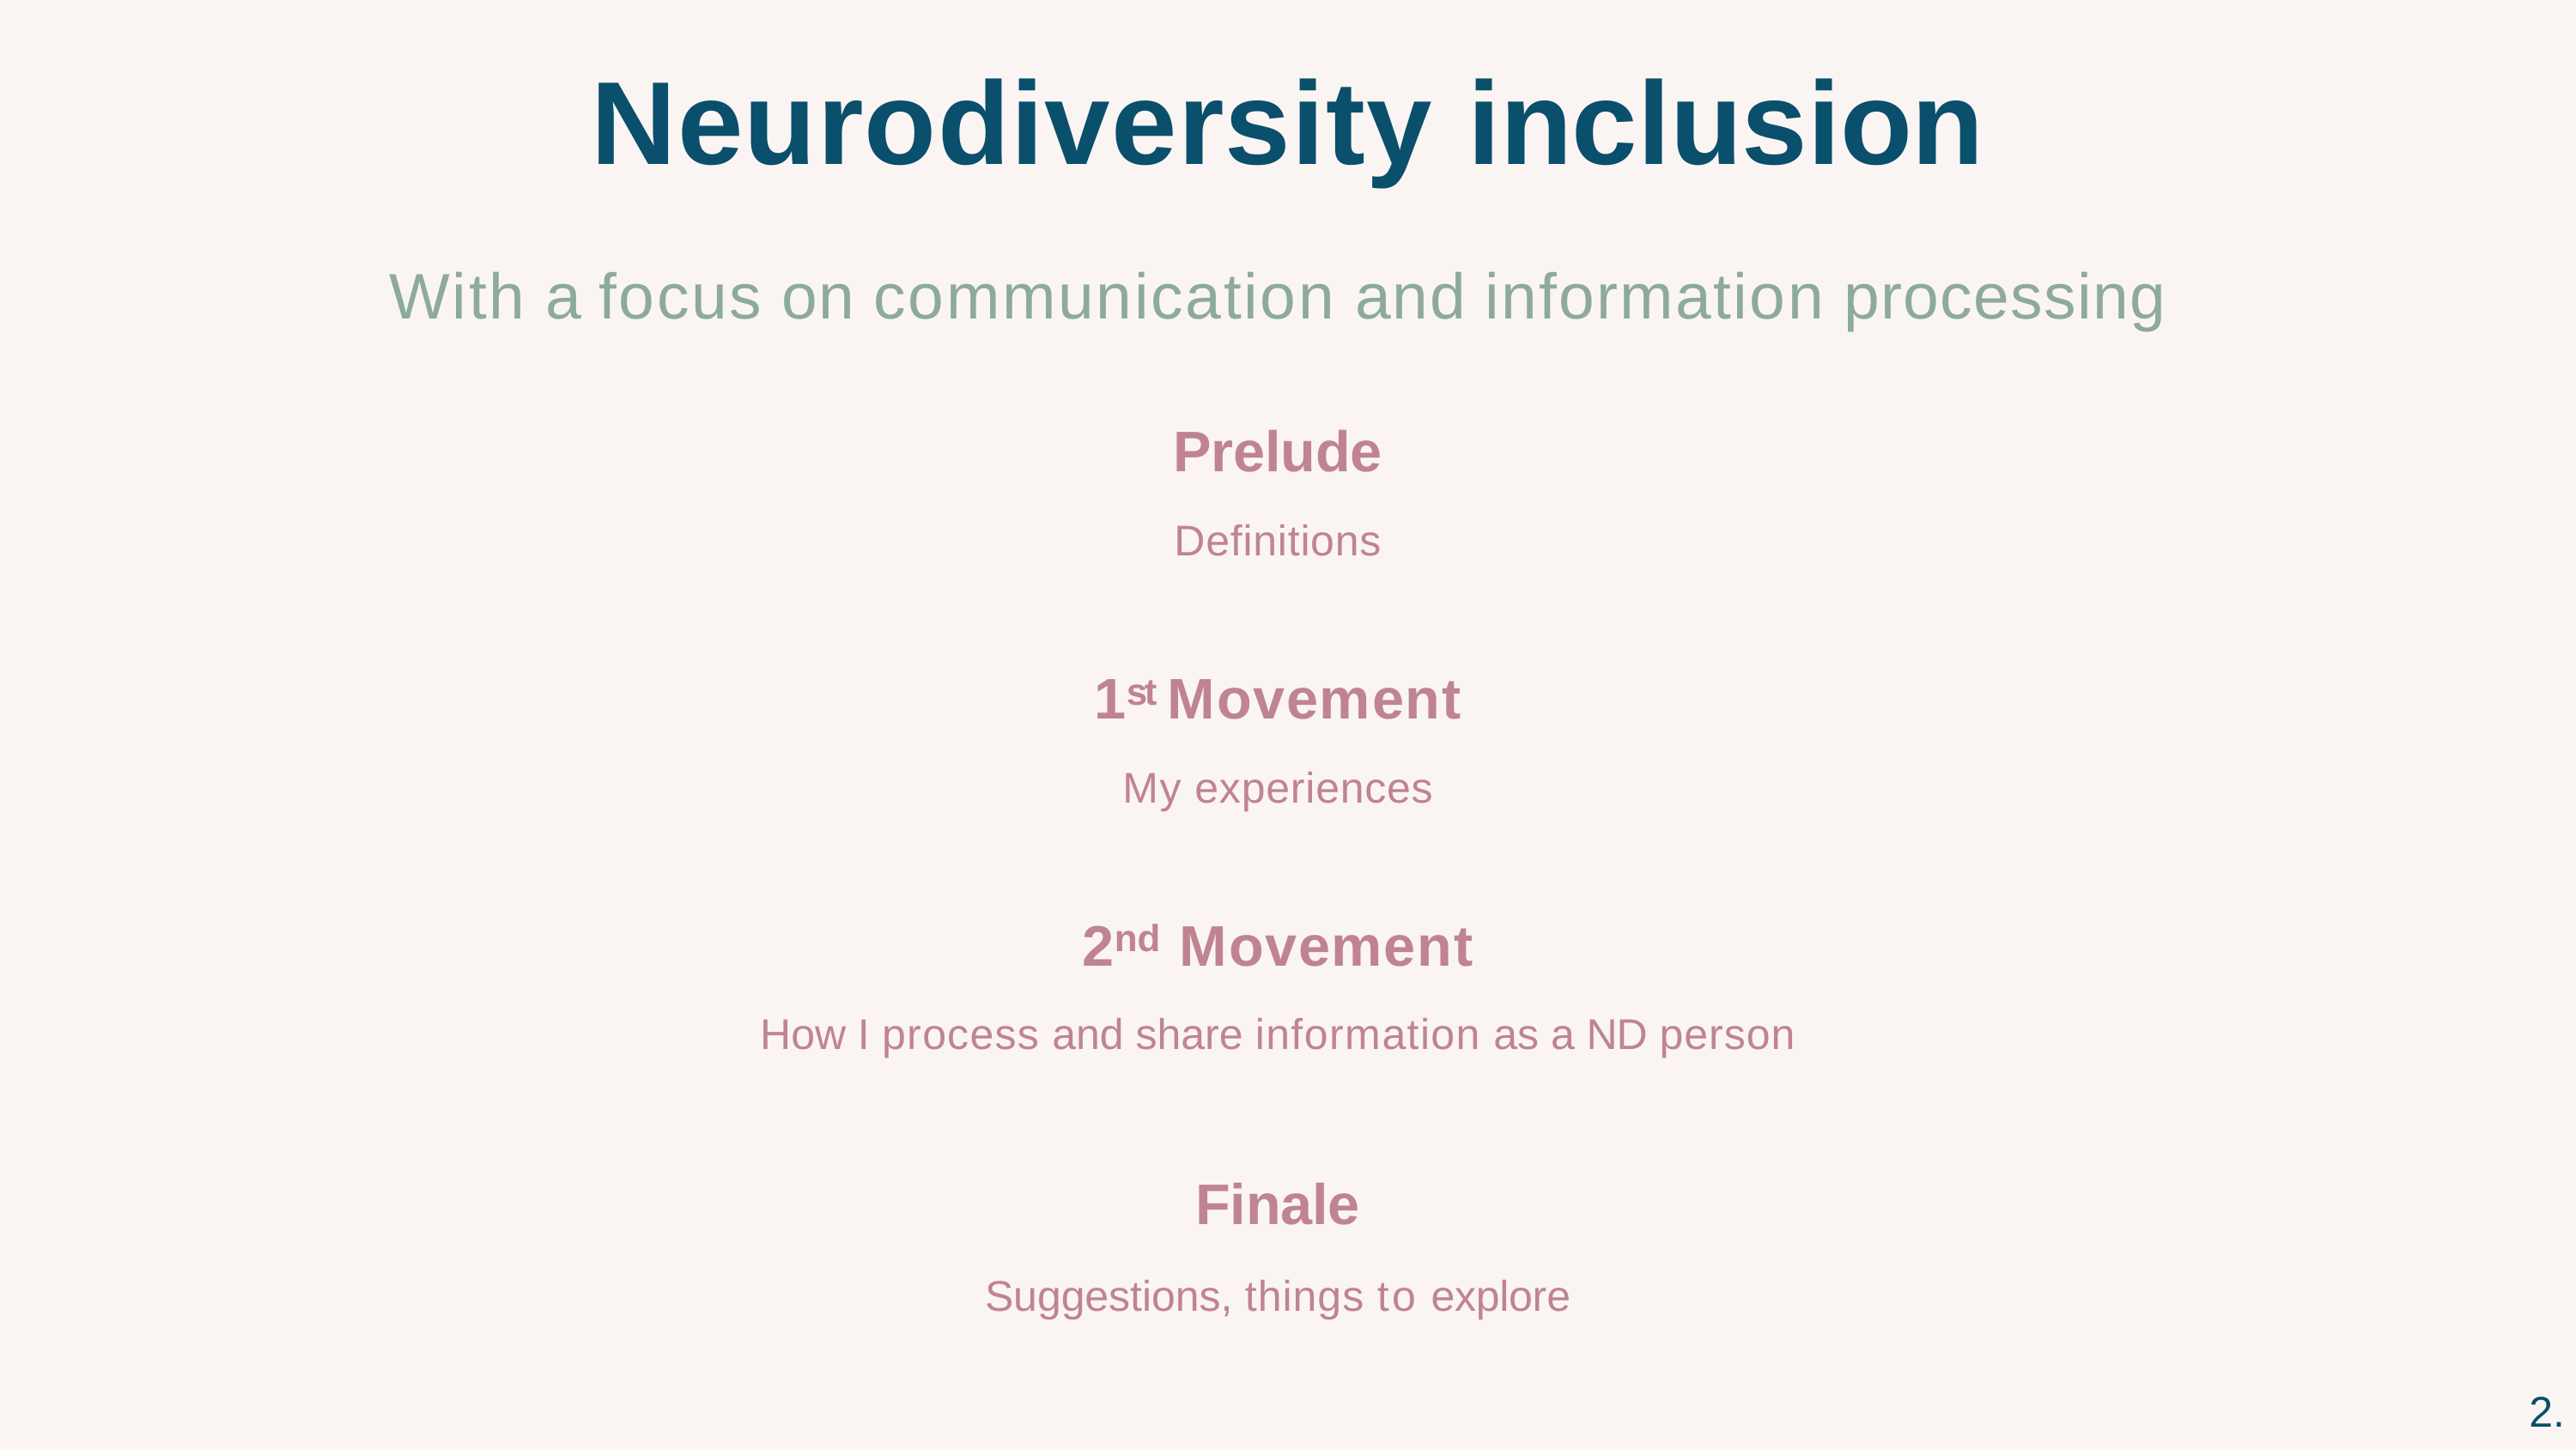

# Neurodiversity inclusion
With a focus on communication and information processing
Prelude
Definitions
1st Movement
My experiences
2nd Movement
How I process and share information as a ND person
Finale
Suggestions, things to explore